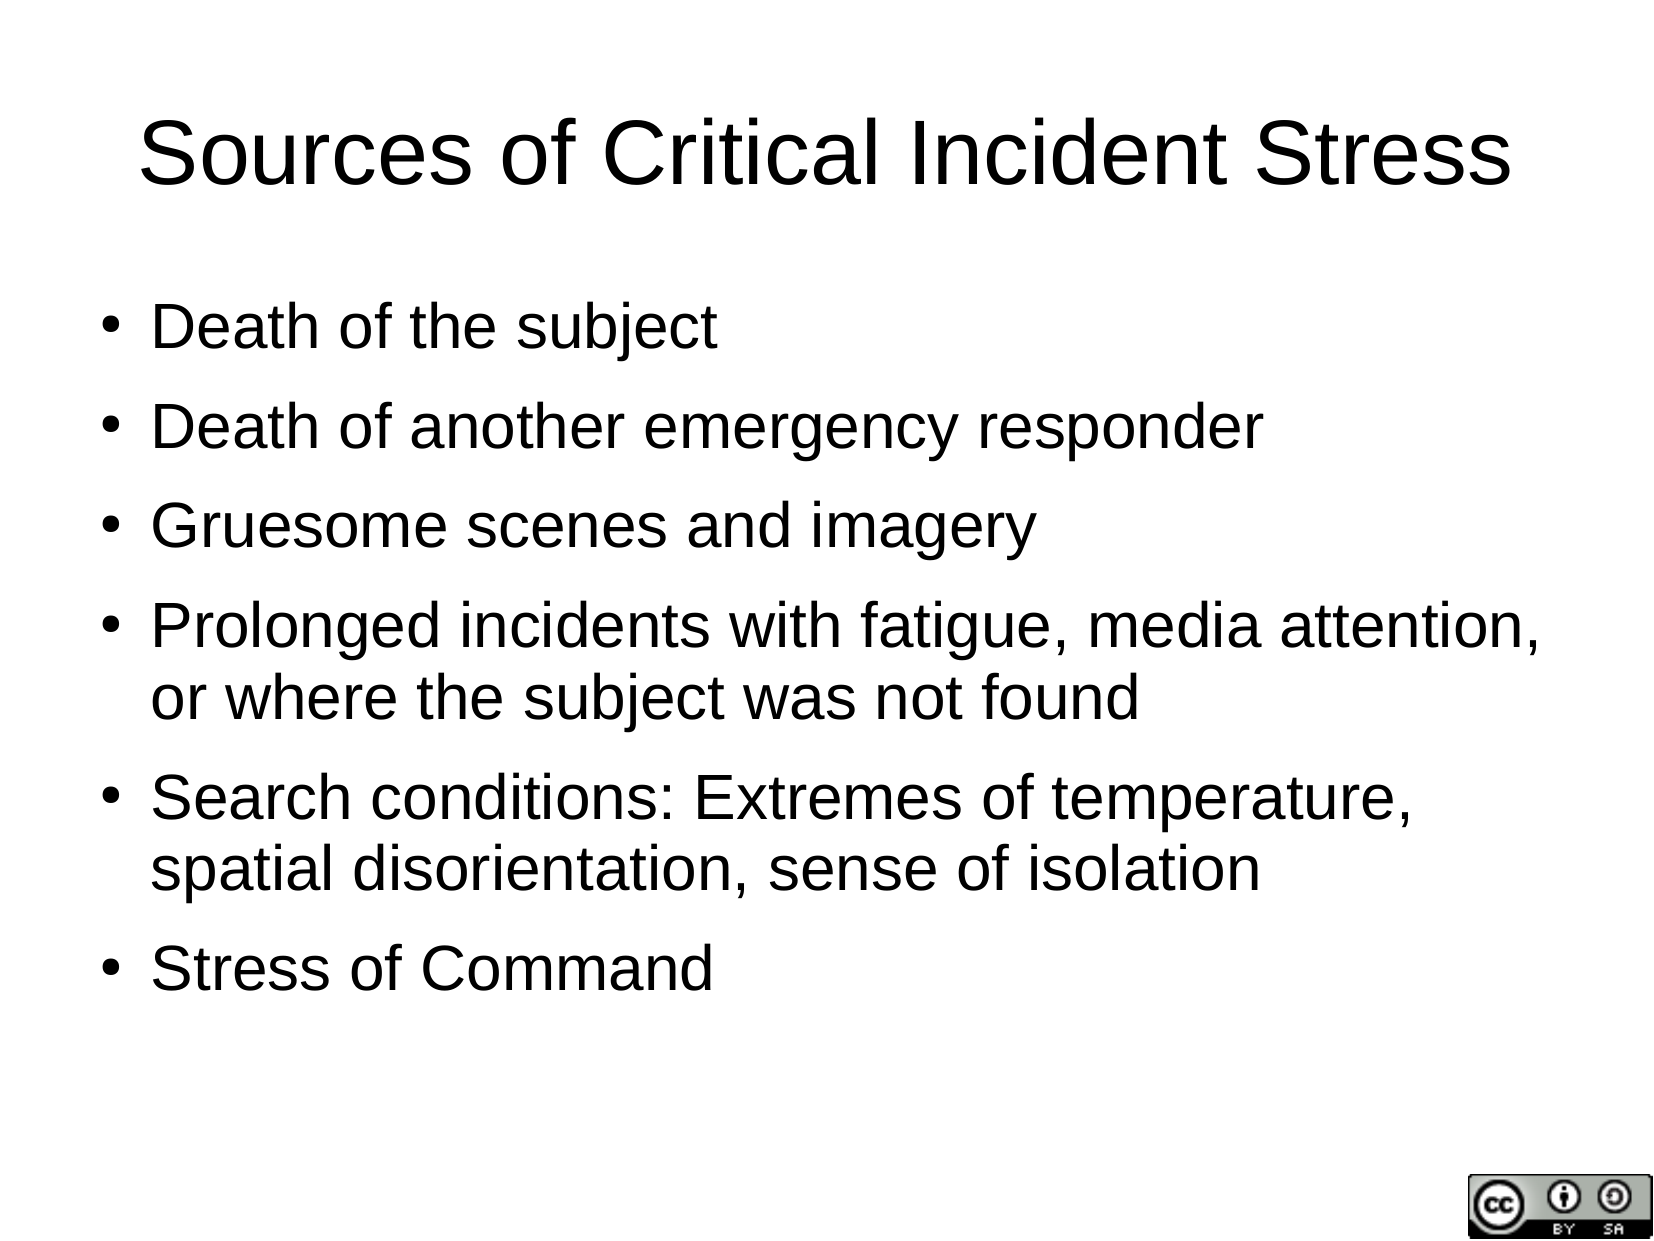

# Sources of Critical Incident Stress
Death of the subject
Death of another emergency responder
Gruesome scenes and imagery
Prolonged incidents with fatigue, media attention, or where the subject was not found
Search conditions: Extremes of temperature, spatial disorientation, sense of isolation
Stress of Command